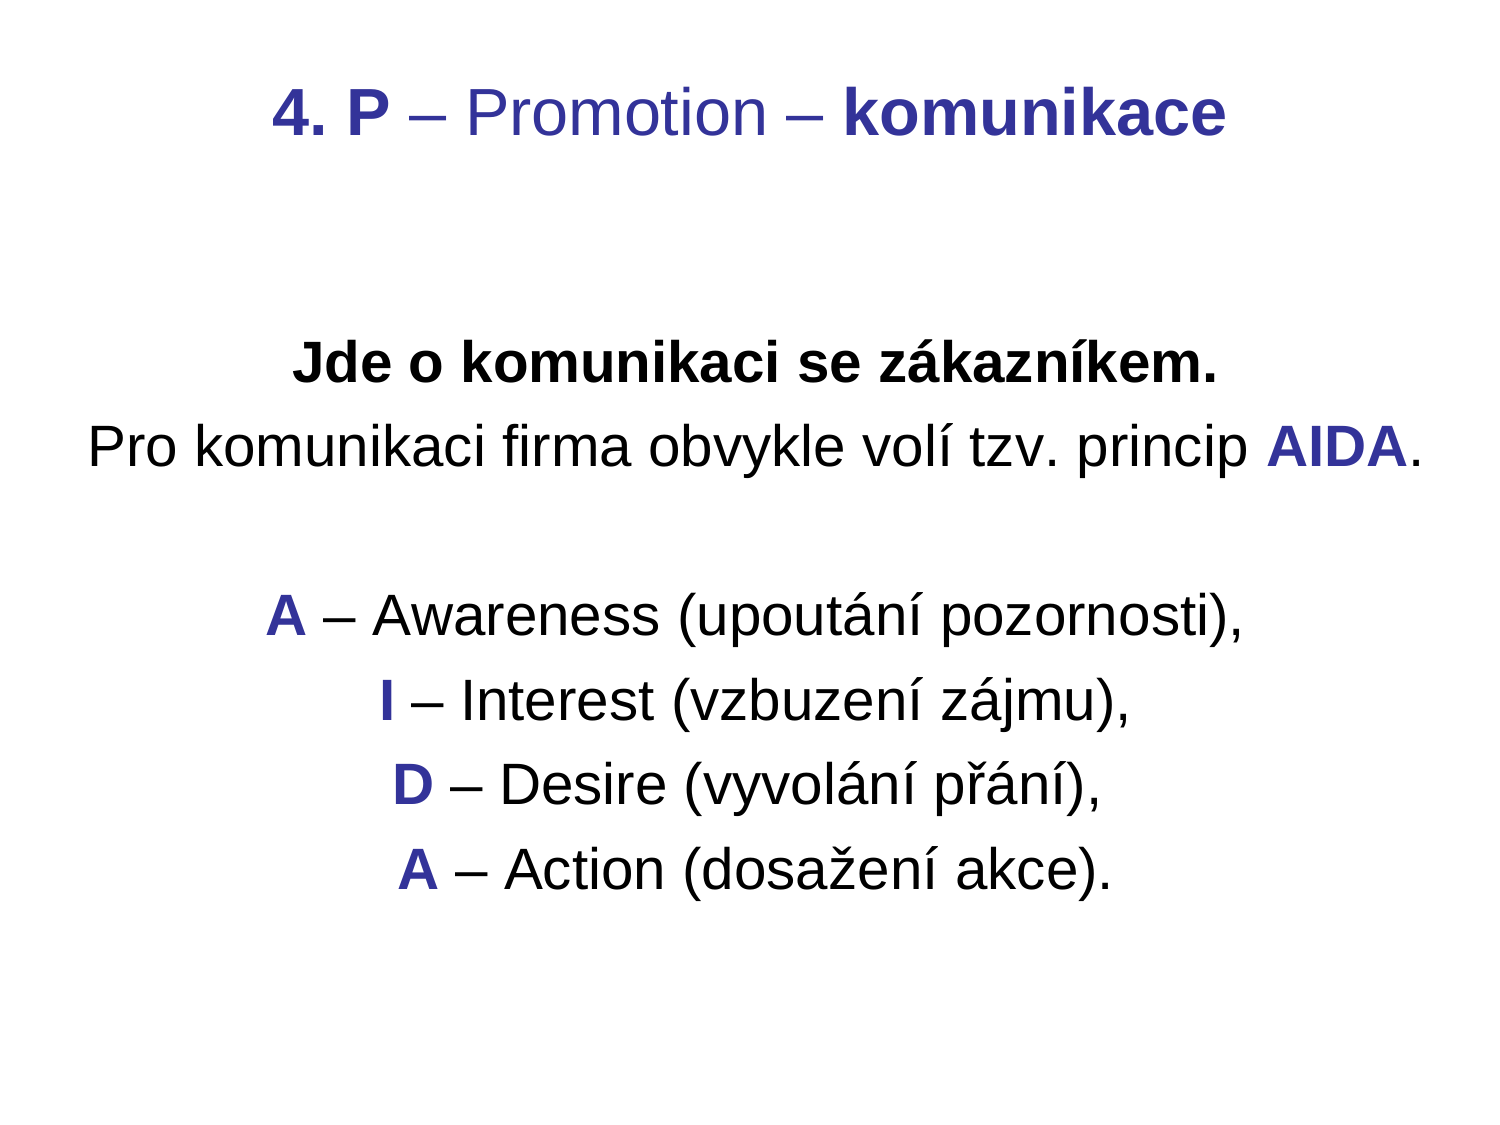

# 4. P – Promotion – komunikace
Jde o komunikaci se zákazníkem.
Pro komunikaci firma obvykle volí tzv. princip AIDA.
A – Awareness (upoutání pozornosti),
I – Interest (vzbuzení zájmu),
D – Desire (vyvolání přání),
A – Action (dosažení akce).